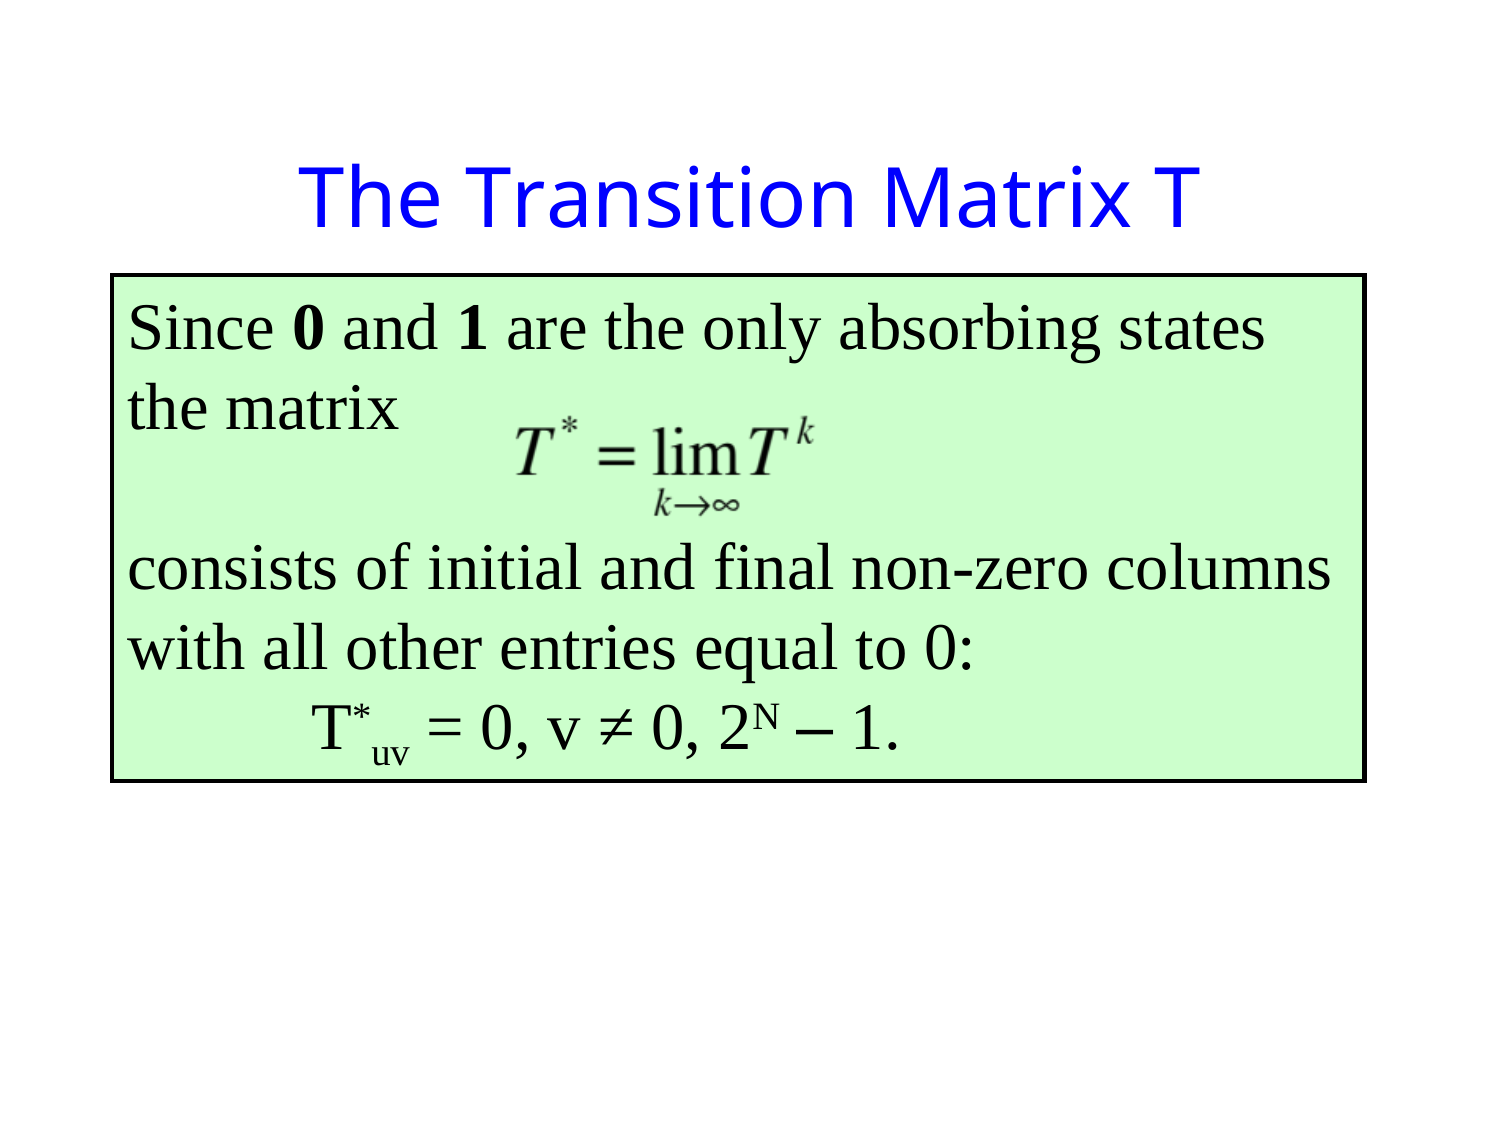

# The Transition Matrix T
Since 0 and 1 are the only absorbing states the matrix
consists of initial and final non-zero columns with all other entries equal to 0:
 T*uv = 0, v ≠ 0, 2N – 1.